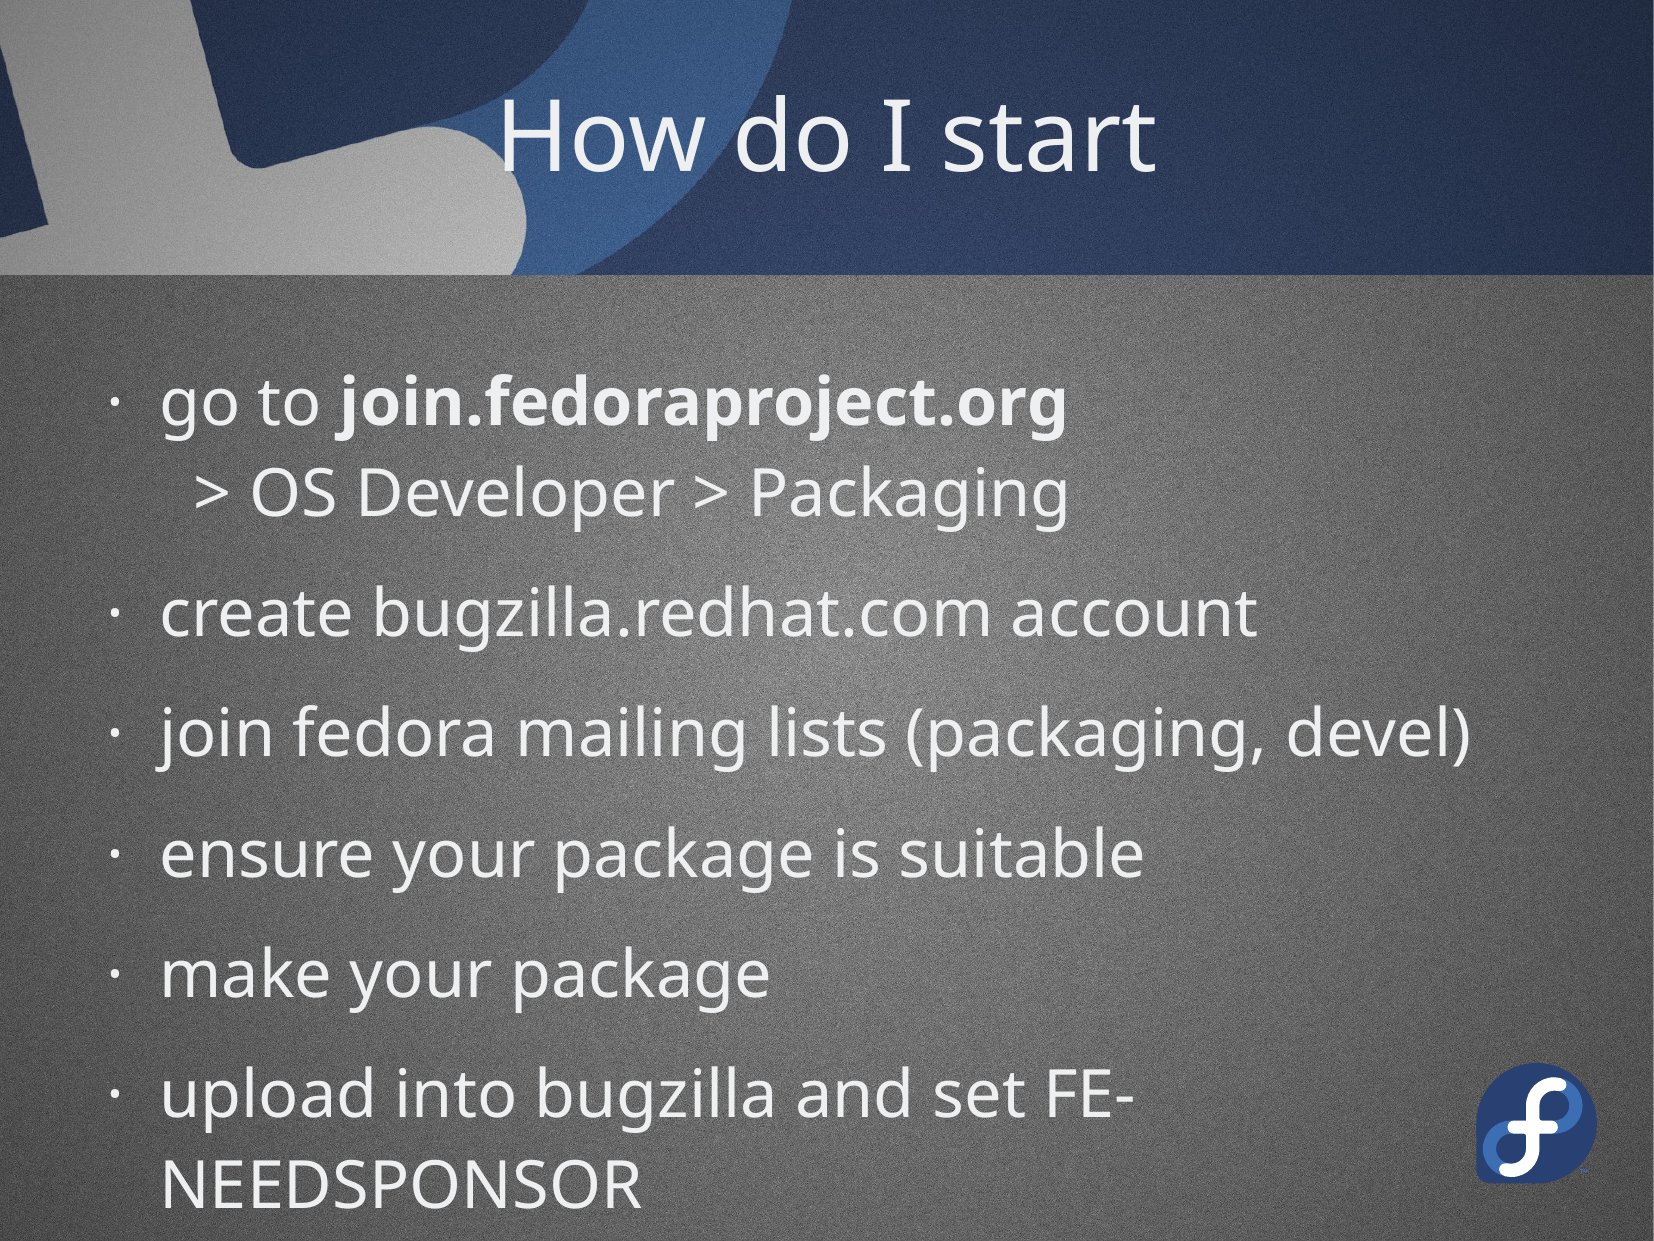

# How do I start
go to join.fedoraproject.org
 > OS Developer > Packaging
create bugzilla.redhat.com account
join fedora mailing lists (packaging, devel)
ensure your package is suitable
make your package
upload into bugzilla and set FE-NEEDSPONSOR